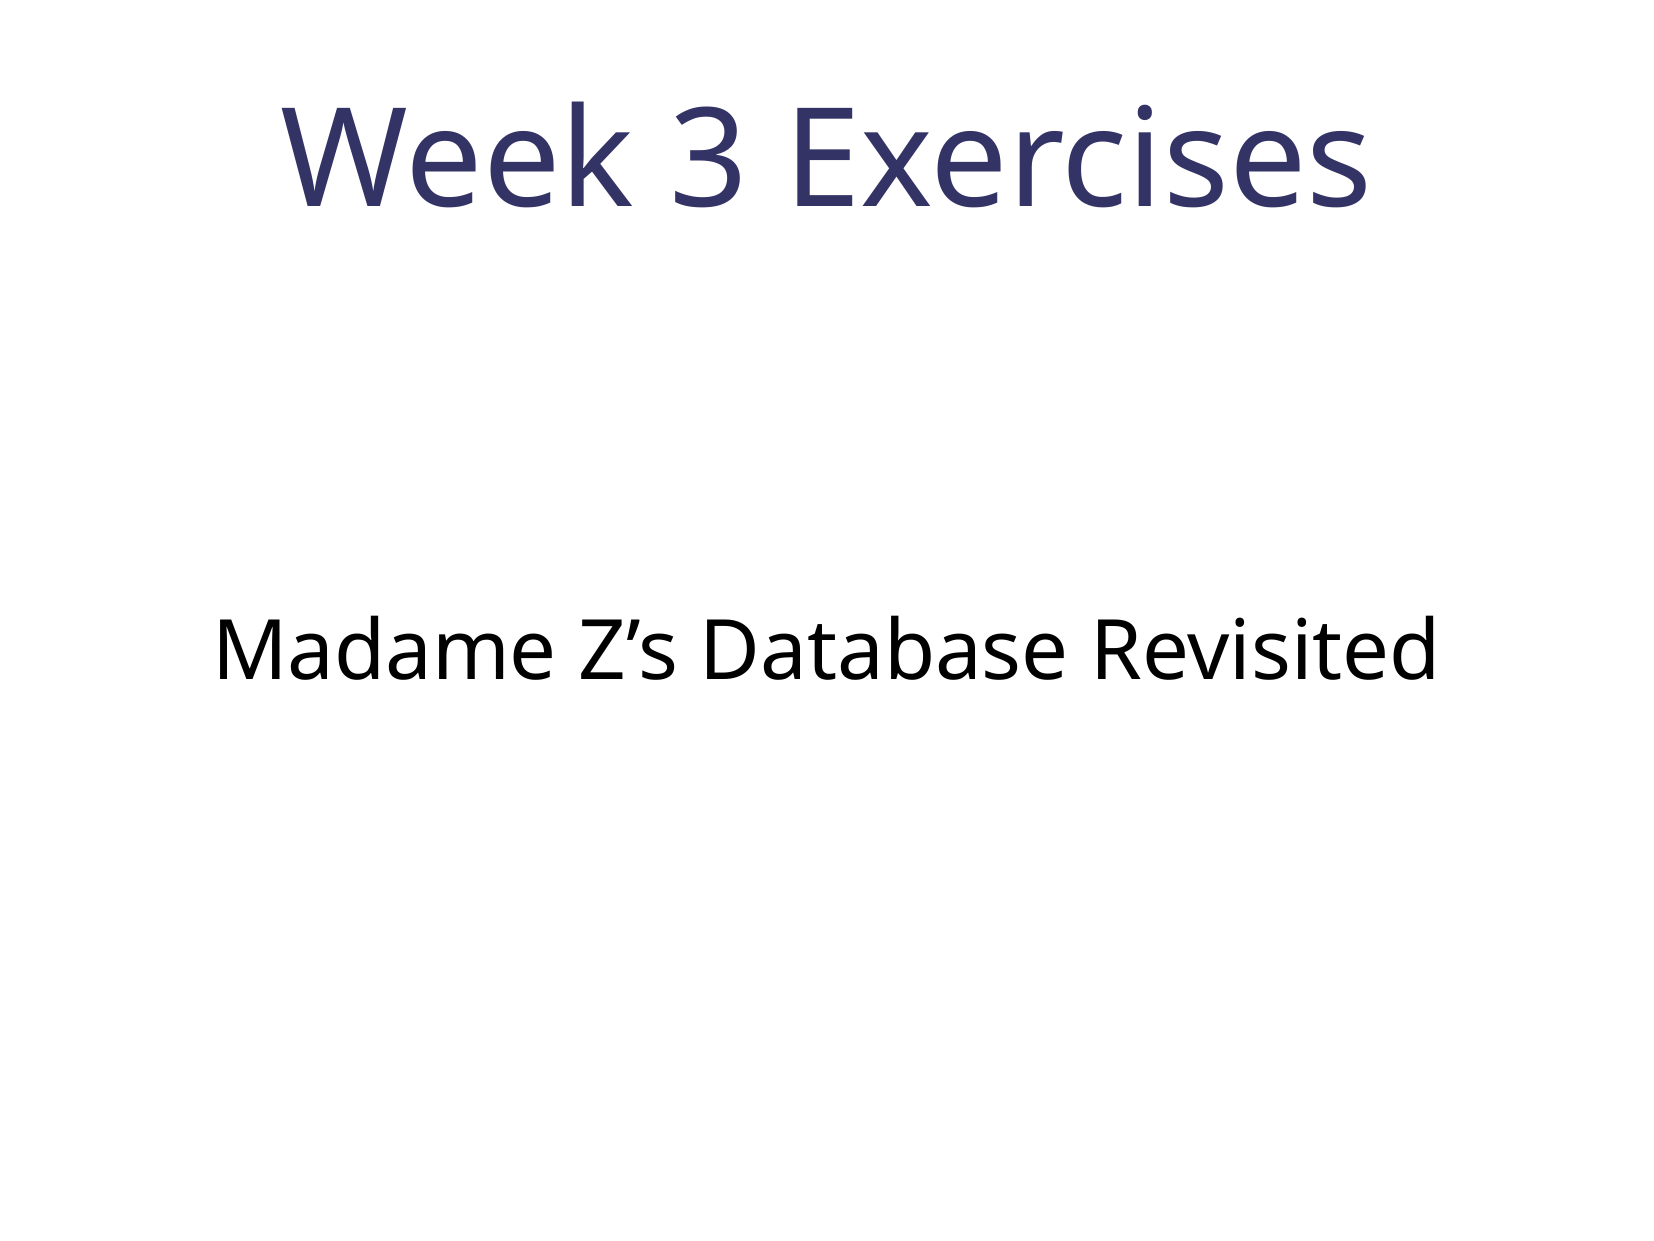

# Week 3 Exercises
Madame Z’s Database Revisited